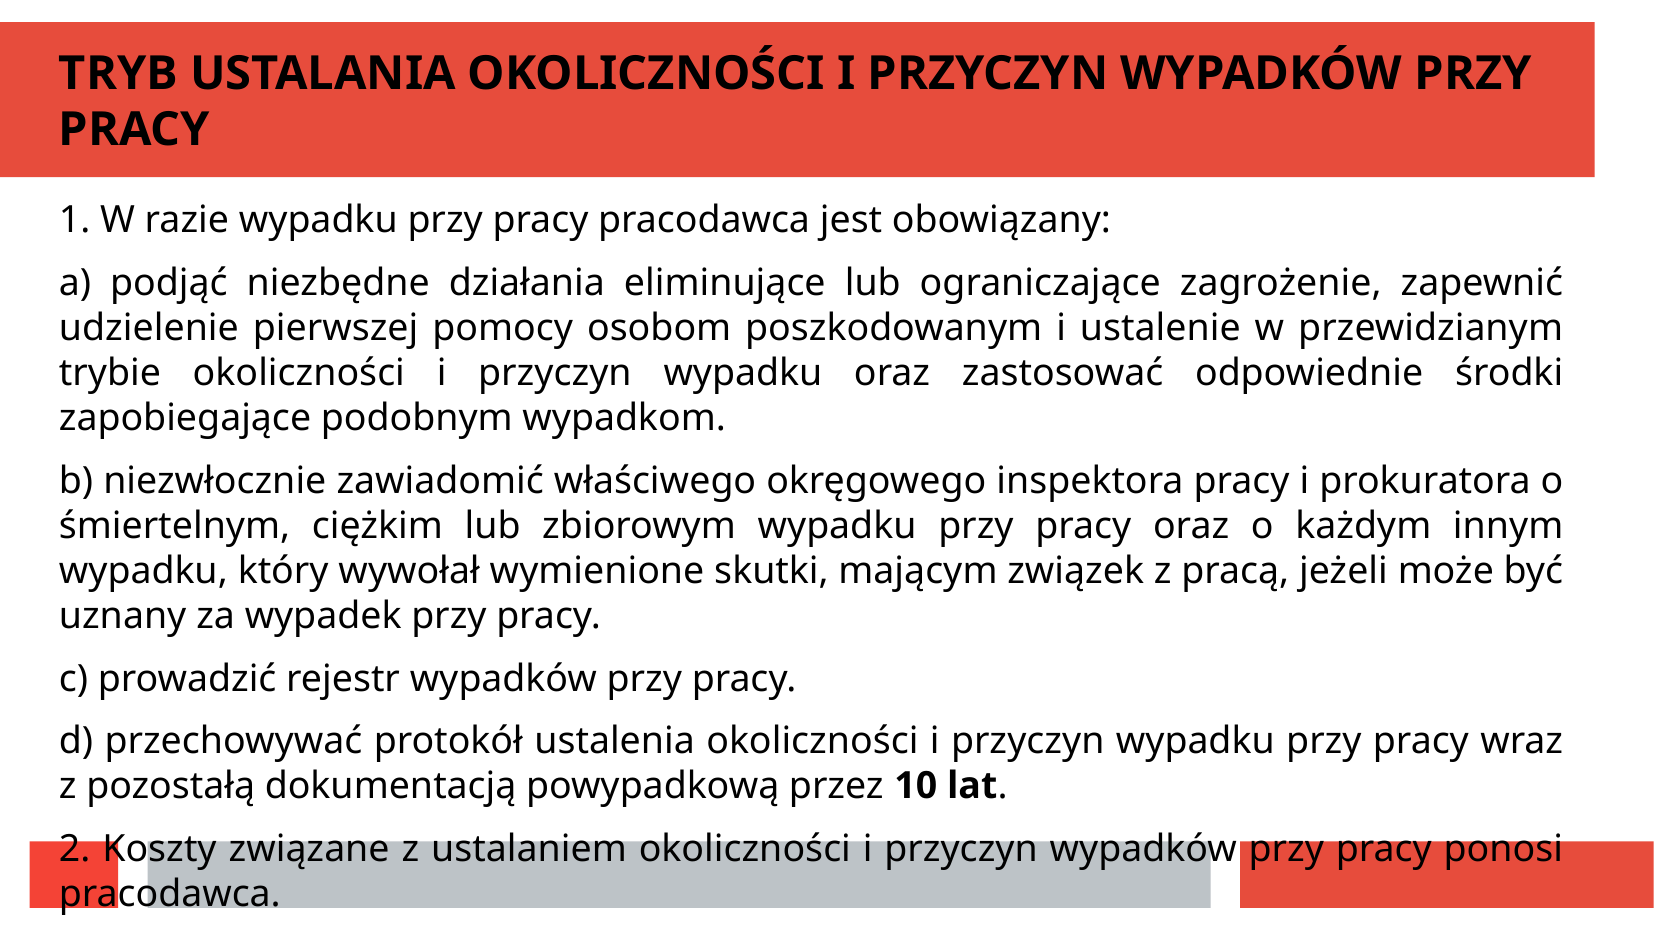

# TRYB USTALANIA OKOLICZNOŚCI I PRZYCZYN WYPADKÓW PRZY PRACY
1. W razie wypadku przy pracy pracodawca jest obowiązany:
a) podjąć niezbędne działania eliminujące lub ograniczające zagrożenie, zapewnić udzielenie pierwszej pomocy osobom poszkodowanym i ustalenie w przewidzianym trybie okoliczności i przyczyn wypadku oraz zastosować odpowiednie środki zapobiegające podobnym wypadkom.
b) niezwłocznie zawiadomić właściwego okręgowego inspektora pracy i prokuratora o śmiertelnym, ciężkim lub zbiorowym wypadku przy pracy oraz o każdym innym wypadku, który wywołał wymienione skutki, mającym związek z pracą, jeżeli może być uznany za wypadek przy pracy.
c) prowadzić rejestr wypadków przy pracy.
d) przechowywać protokół ustalenia okoliczności i przyczyn wypadku przy pracy wraz z pozostałą dokumentacją powypadkową przez 10 lat.
2. Koszty związane z ustalaniem okoliczności i przyczyn wypadków przy pracy ponosi pracodawca.